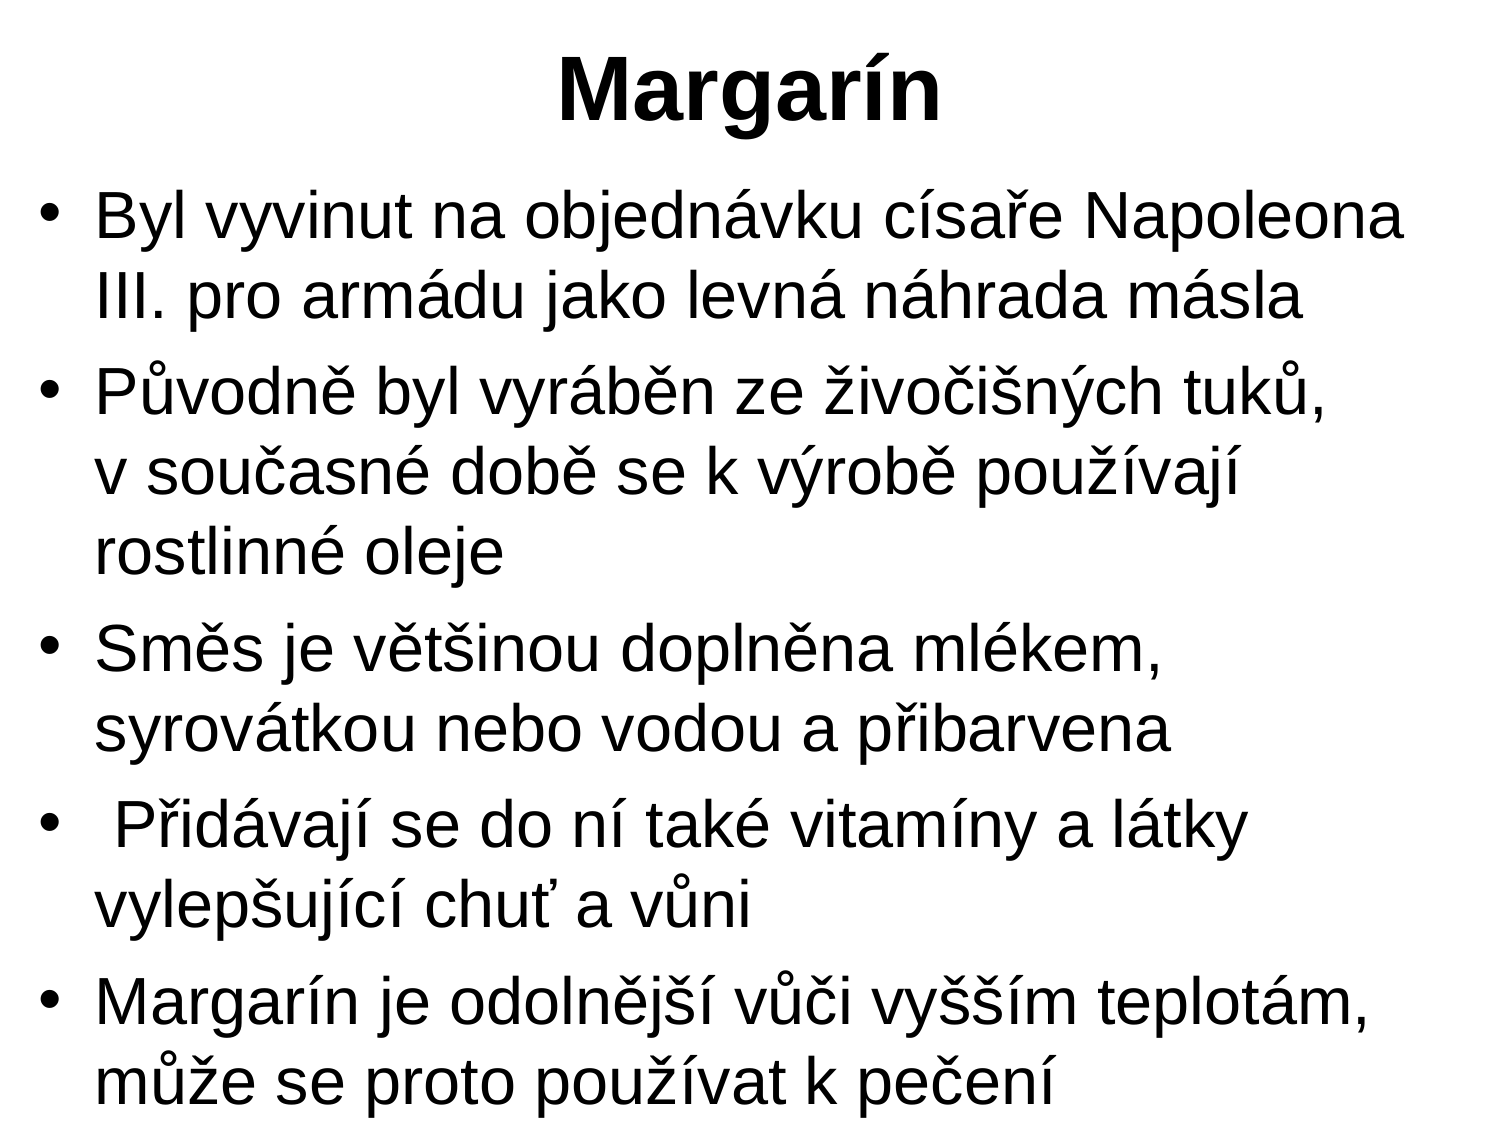

Margarín
# Byl vyvinut na objednávku císaře Napoleona III. pro armádu jako levná náhrada másla
Původně byl vyráběn ze živočišných tuků,
v současné době se k výrobě používají rostlinné oleje
Směs je většinou doplněna mlékem, syrovátkou nebo vodou a přibarvena
 Přidávají se do ní také vitamíny a látky vylepšující chuť a vůni
Margarín je odolnější vůči vyšším teplotám, může se proto používat k pečení